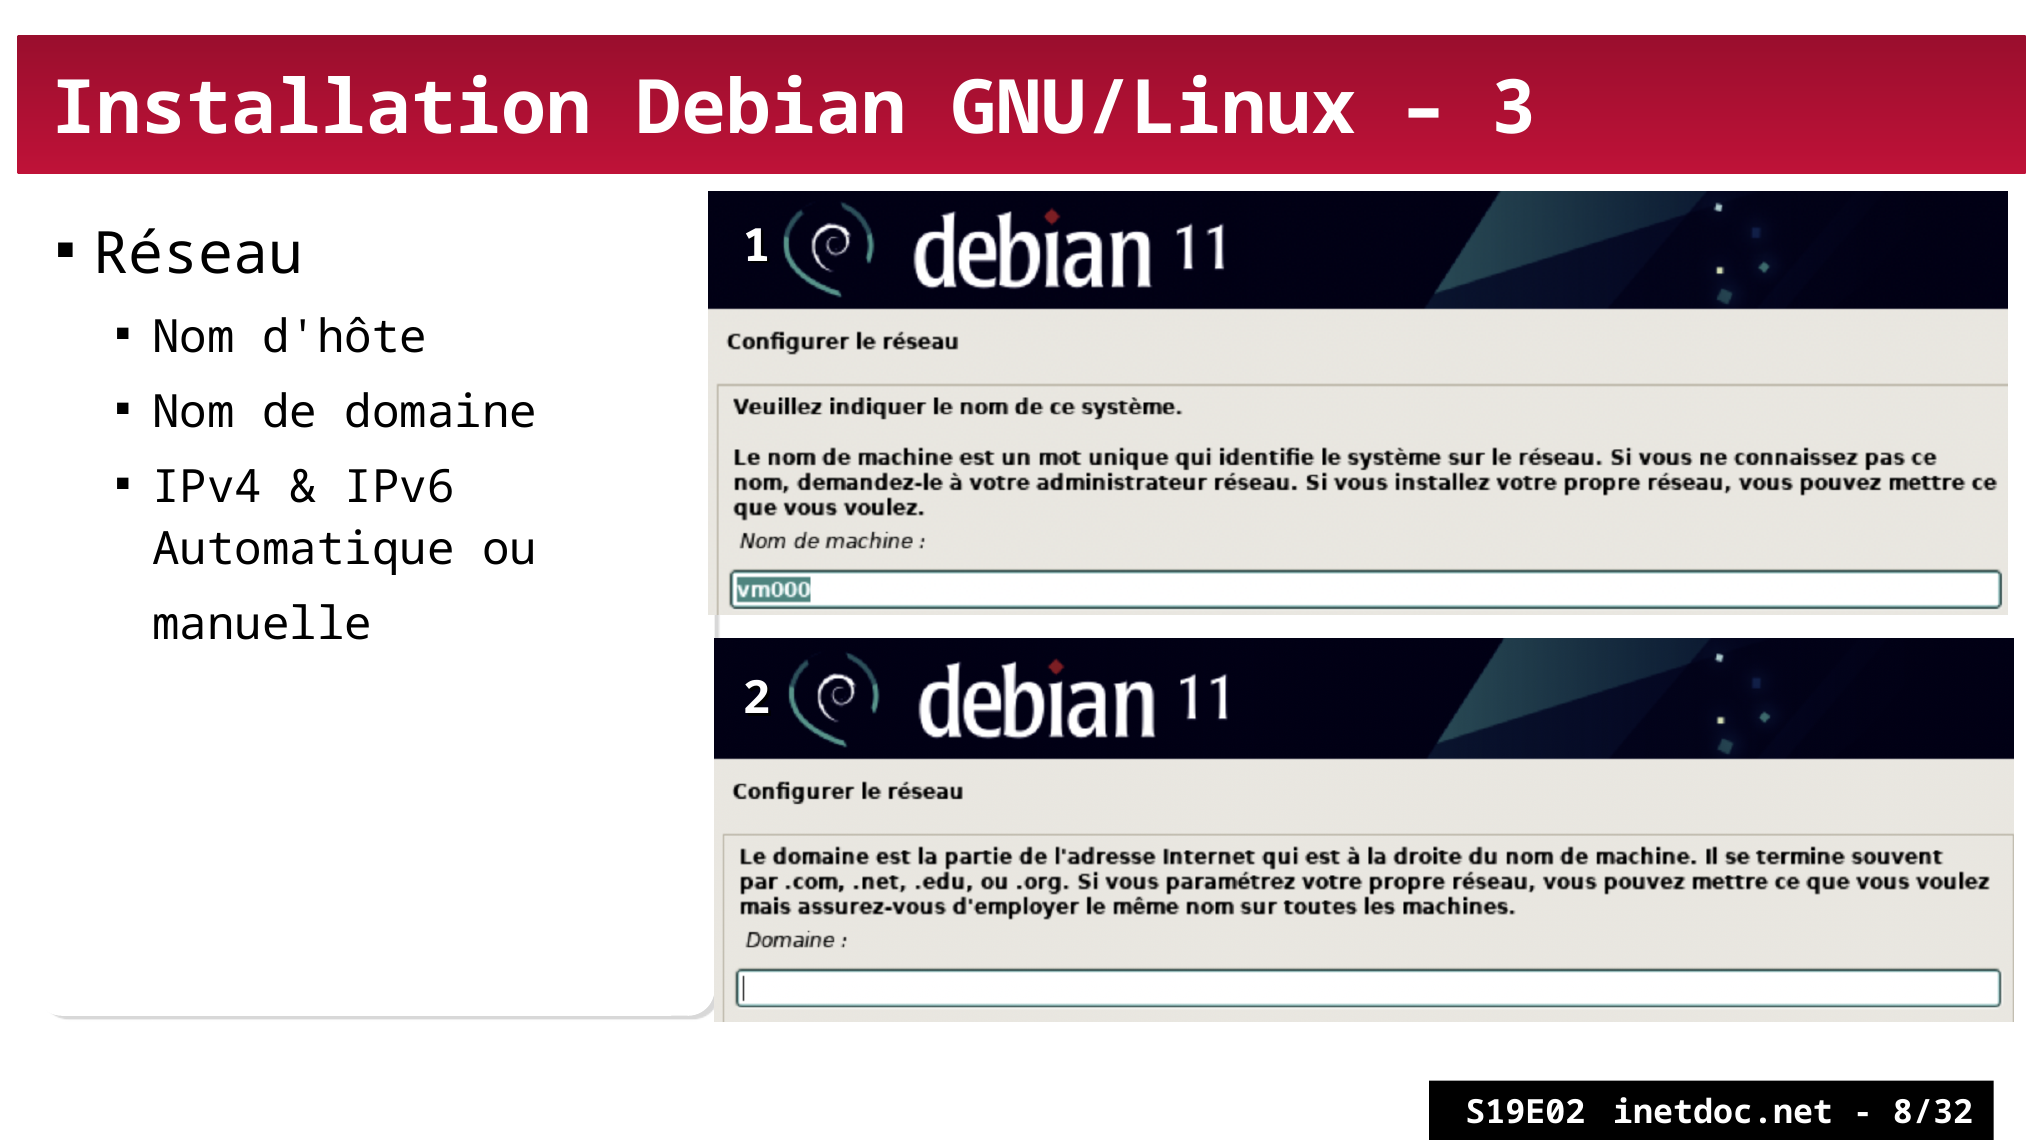

Installation Debian GNU/Linux – 3
1
Réseau
Nom d'hôte
Nom de domaine
IPv4 & IPv6 Automatique ou
manuelle
2
S19E02	inetdoc.net - /32